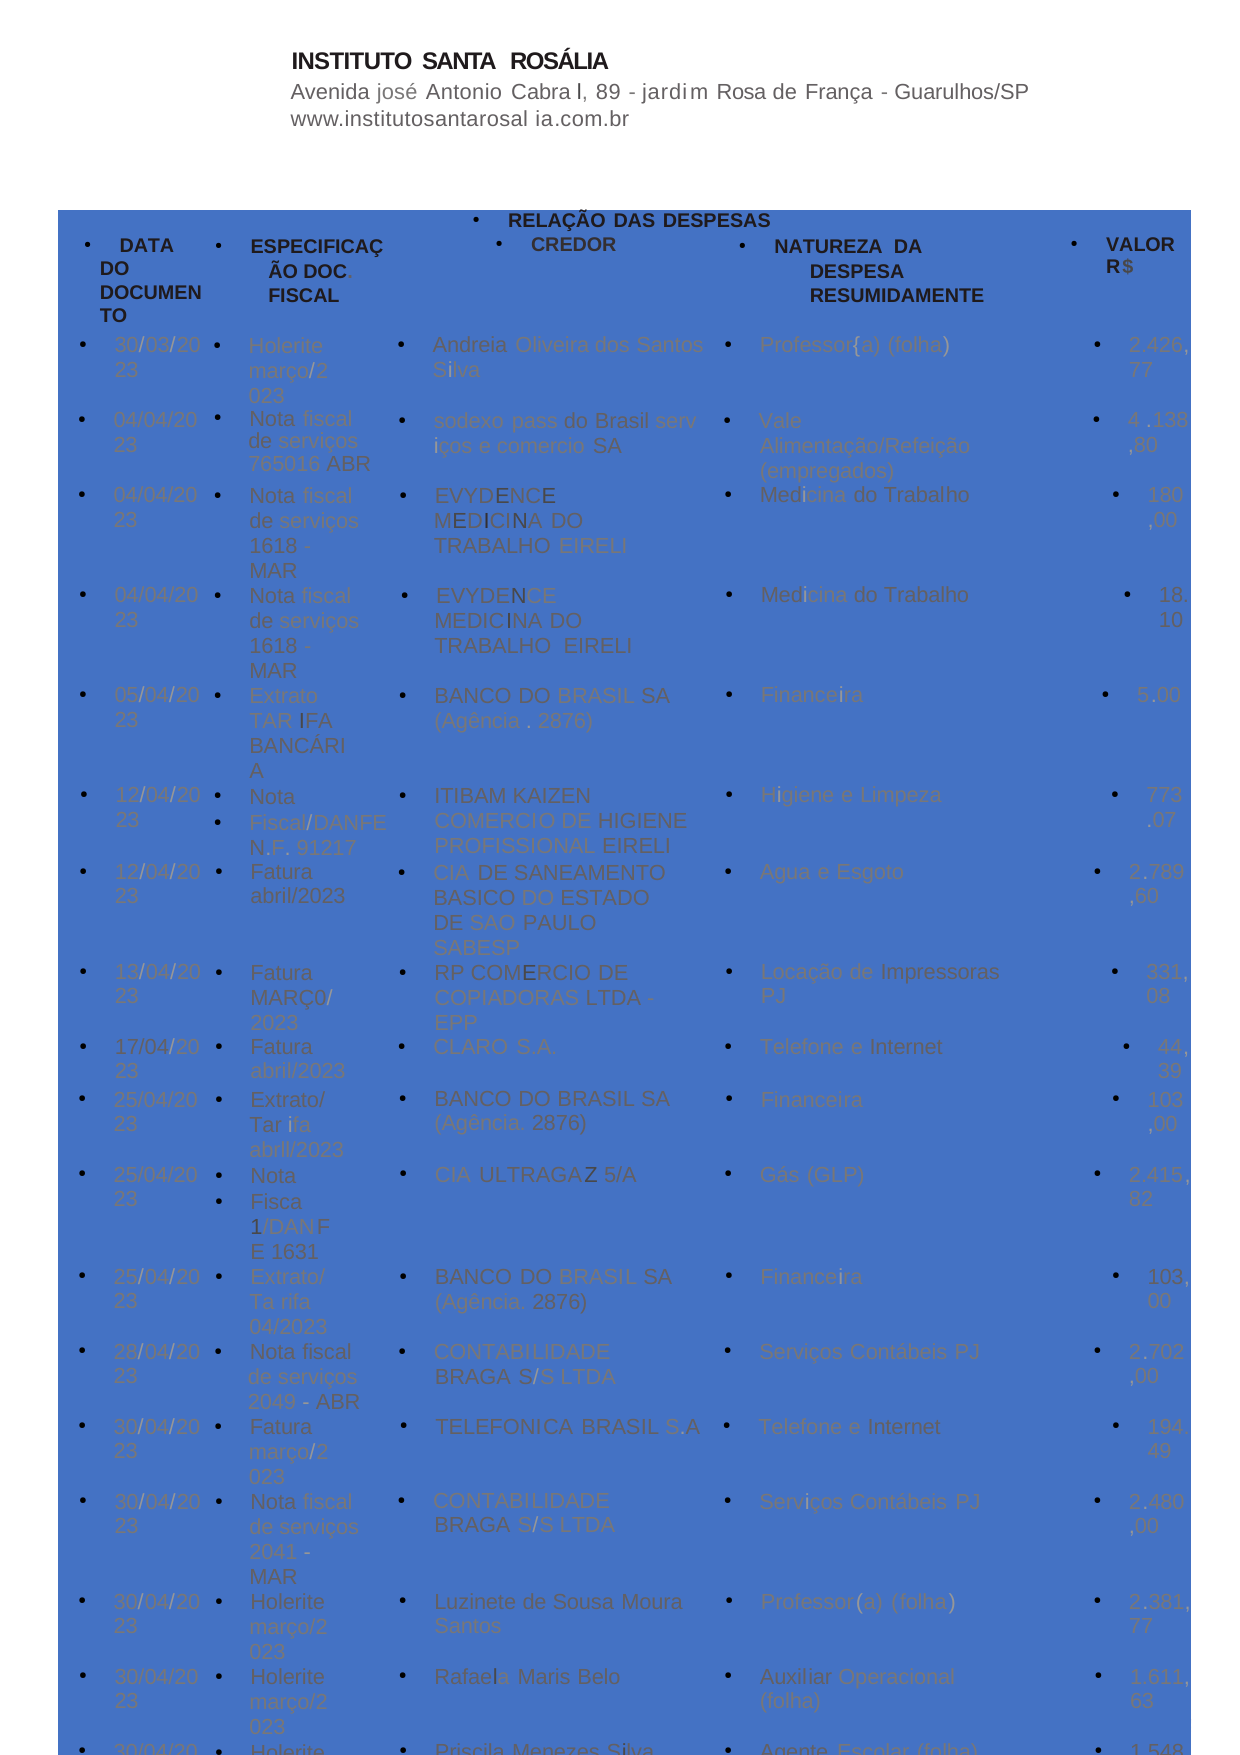

INSTITUTO SANTA ROSÁLIA
Avenida josé Antonio Cabra l, 89 - jardim Rosa de França - Guarulhos/SP www.institutosantarosal ia.com.br
| RELAÇÃO DAS DESPESAS | | | | |
| --- | --- | --- | --- | --- |
| DATA DO DOCUMENTO | ESPECIFICAÇÃO DOC. FISCAL | CREDOR | NATUREZA DA DESPESA RESUMIDAMENTE | VALOR R$ |
| 30/03/2023 | Holerite março/2023 | Andreia Oliveira dos Santos Silva | Professor{a) (folha) | 2.426,77 |
| 04/04/2023 | Nota fiscal de serviços 765016 ABR | sodexo pass do Brasil serv iços e comercio SA | Vale Alimentação/Refeição (empregados) | 4 .138,80 |
| 04/04/2023 | Nota fiscal de serviços 1618 - MAR | EVYDENCE MEDICINA DO TRABALHO EIRELI | Medicina do Trabalho | 180,00 |
| 04/04/2023 | Nota fiscal de serviços 1618 - MAR | EVYDENCE MEDICINA DO TRABALHO EIRELI | Medicina do Trabalho | 18.10 |
| 05/04/2023 | Extrato TAR IFA BANCÁRIA | BANCO DO BRASIL SA (Agência . 2876) | Financeira | 5.00 |
| 12/04/2023 | Nota Fiscal/DANFE N.F. 91217 | ITIBAM KAIZEN COMERCIO DE HIGIENE PROFISSIONAL EIRELI | Higiene e Limpeza | 773 .07 |
| 12/04/2023 | Fatura abril/2023 | CIA DE SANEAMENTO BASICO DO ESTADO DE SAO PAULO SABESP | Agua e Esgoto | 2.789,60 |
| 13/04/2023 | Fatura MARÇ0/2023 | RP COMERCIO DE COPIADORAS LTDA -EPP | Locação de Impressoras PJ | 331,08 |
| 17/04/2023 | Fatura abril/2023 | CLARO S.A. | Telefone e Internet | 44,39 |
| 25/04/2023 | Extrato/Tar ifa abrll/2023 | BANCO DO BRASIL SA (Agência. 2876) | Financeira | 103,00 |
| 25/04/2023 | Nota Fisca 1/DANFE 1631 | CIA ULTRAGAZ 5/A | Gás (GLP) | 2.415,82 |
| 25/04/2023 | Extrato/Ta rifa 04/2023 | BANCO DO BRASIL SA (Agência. 2876) | Financeira | 103,00 |
| 28/04/2023 | Nota fiscal de serviços 2049 - ABR | CONTABILIDADE BRAGA S/S LTDA | Serviços Contábeis PJ | 2.702,00 |
| 30/04/2023 | Fatura março/2023 | TELEFONICA BRASIL S.A | Telefone e Internet | 194.49 |
| 30/04/2023 | Nota fiscal de serviços 2041 - MAR | CONTABILIDADE BRAGA S/S LTDA | Serviços Contábeis PJ | 2.480,00 |
| 30/04/2023 | Holerite março/2023 | Luzinete de Sousa Moura Santos | Professor(a) (folha) | 2.381,77 |
| 30/04/2023 | Holerite março/2023 | Rafaela Maris Belo | Auxiliar Operacional (folha) | 1.611,63 |
| 30/04/2023 | Holerite março/2023 | Priscila Menezes Silva | Agente Escolar (folha) | 1.548,69 |
| 30/04/2023 | Holerite março/2023 | Sara de Oliveira Camilo | Professor(a) (folha) | 2.426 ,77 |